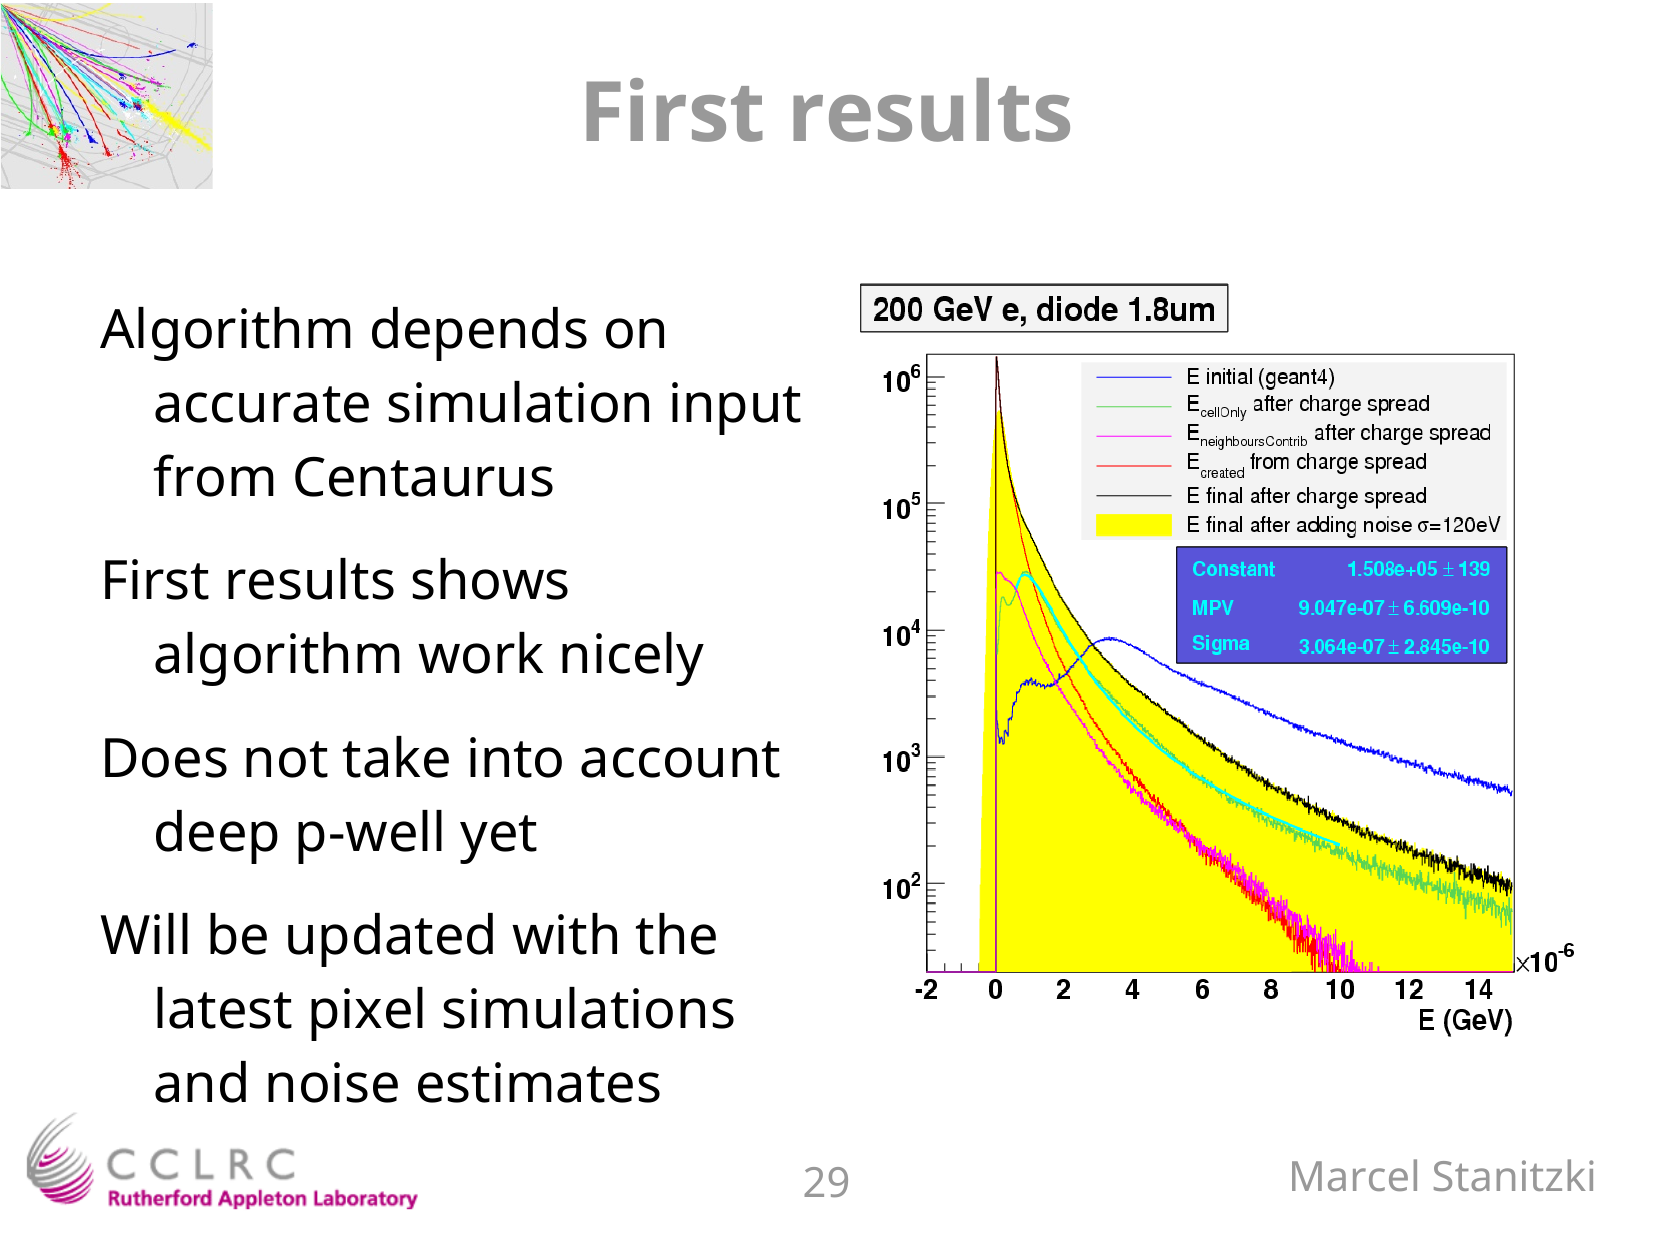

# First results
Algorithm depends on accurate simulation input from Centaurus
First results shows algorithm work nicely
Does not take into account deep p-well yet
Will be updated with the latest pixel simulations and noise estimates